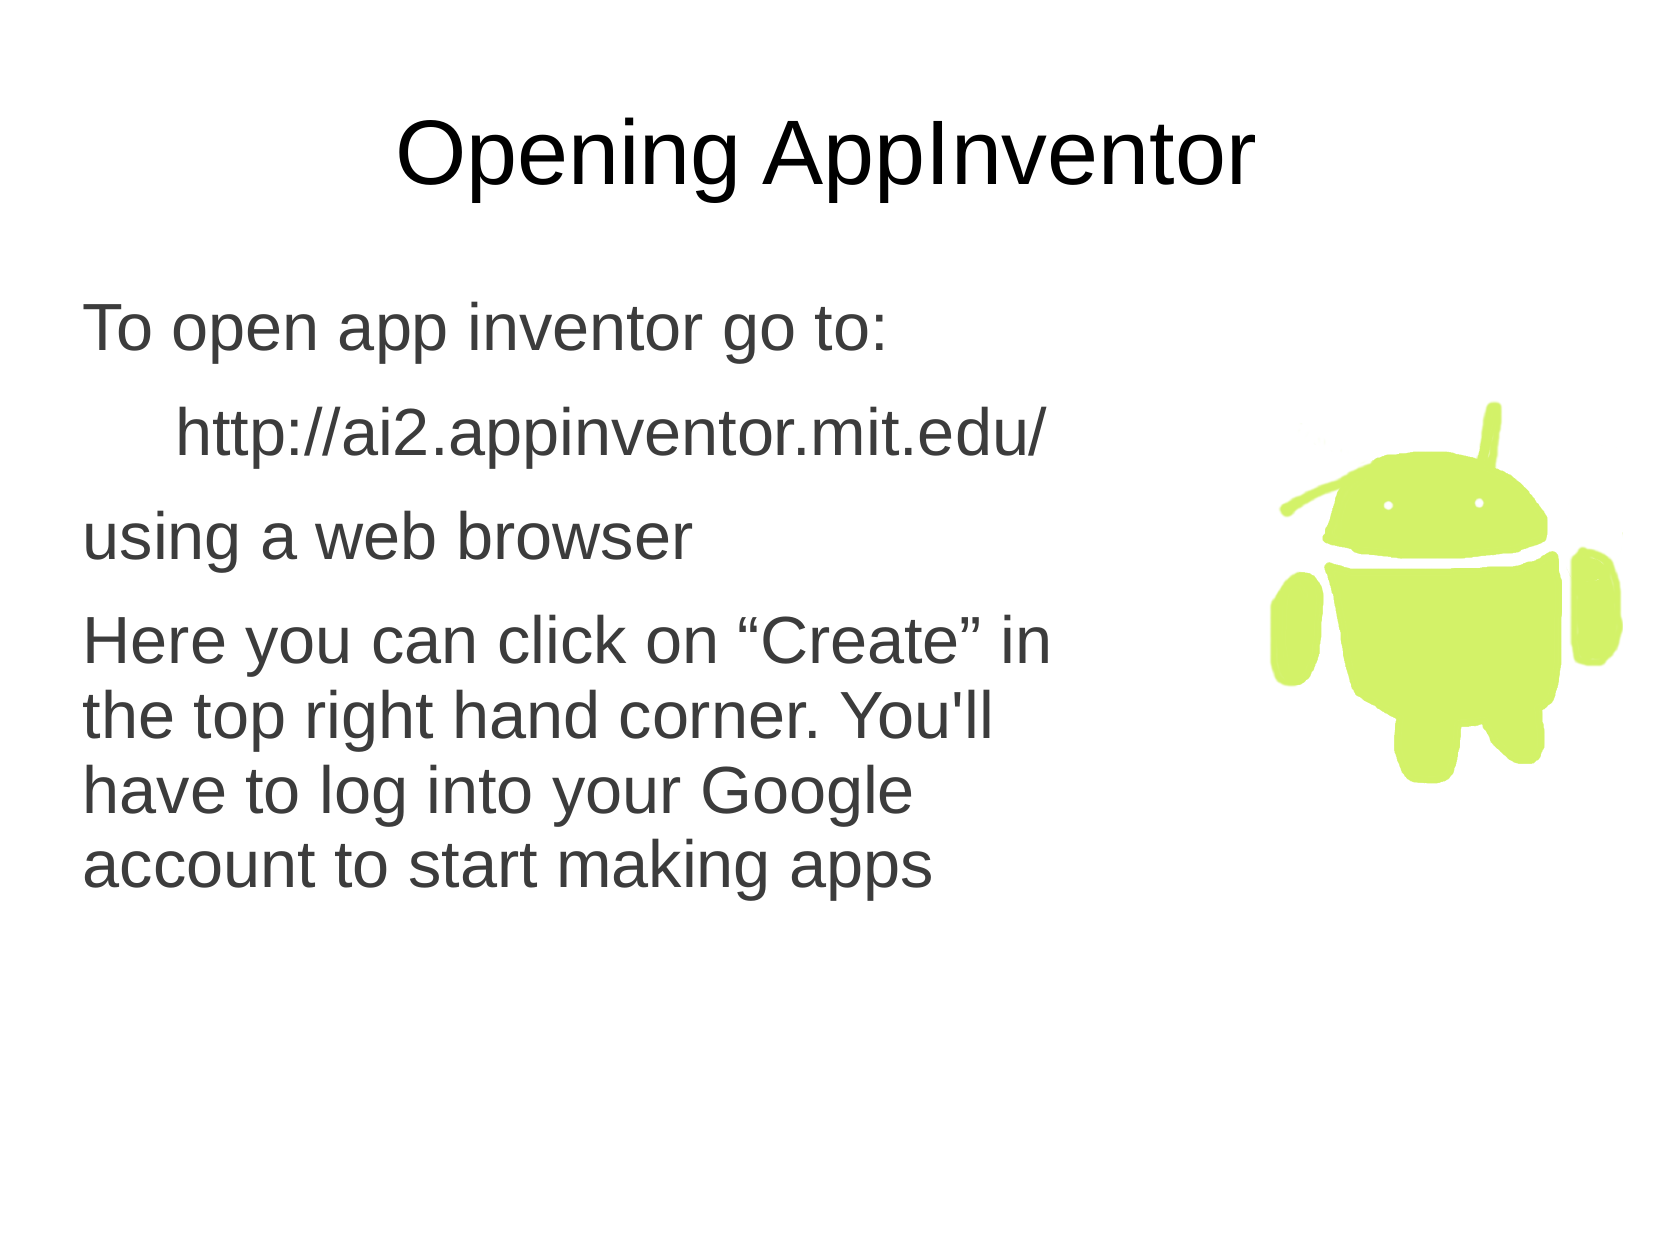

# Opening AppInventor
To open app inventor go to:
 http://ai2.appinventor.mit.edu/
using a web browser
Here you can click on “Create” in the top right hand corner. You'll have to log into your Google account to start making apps